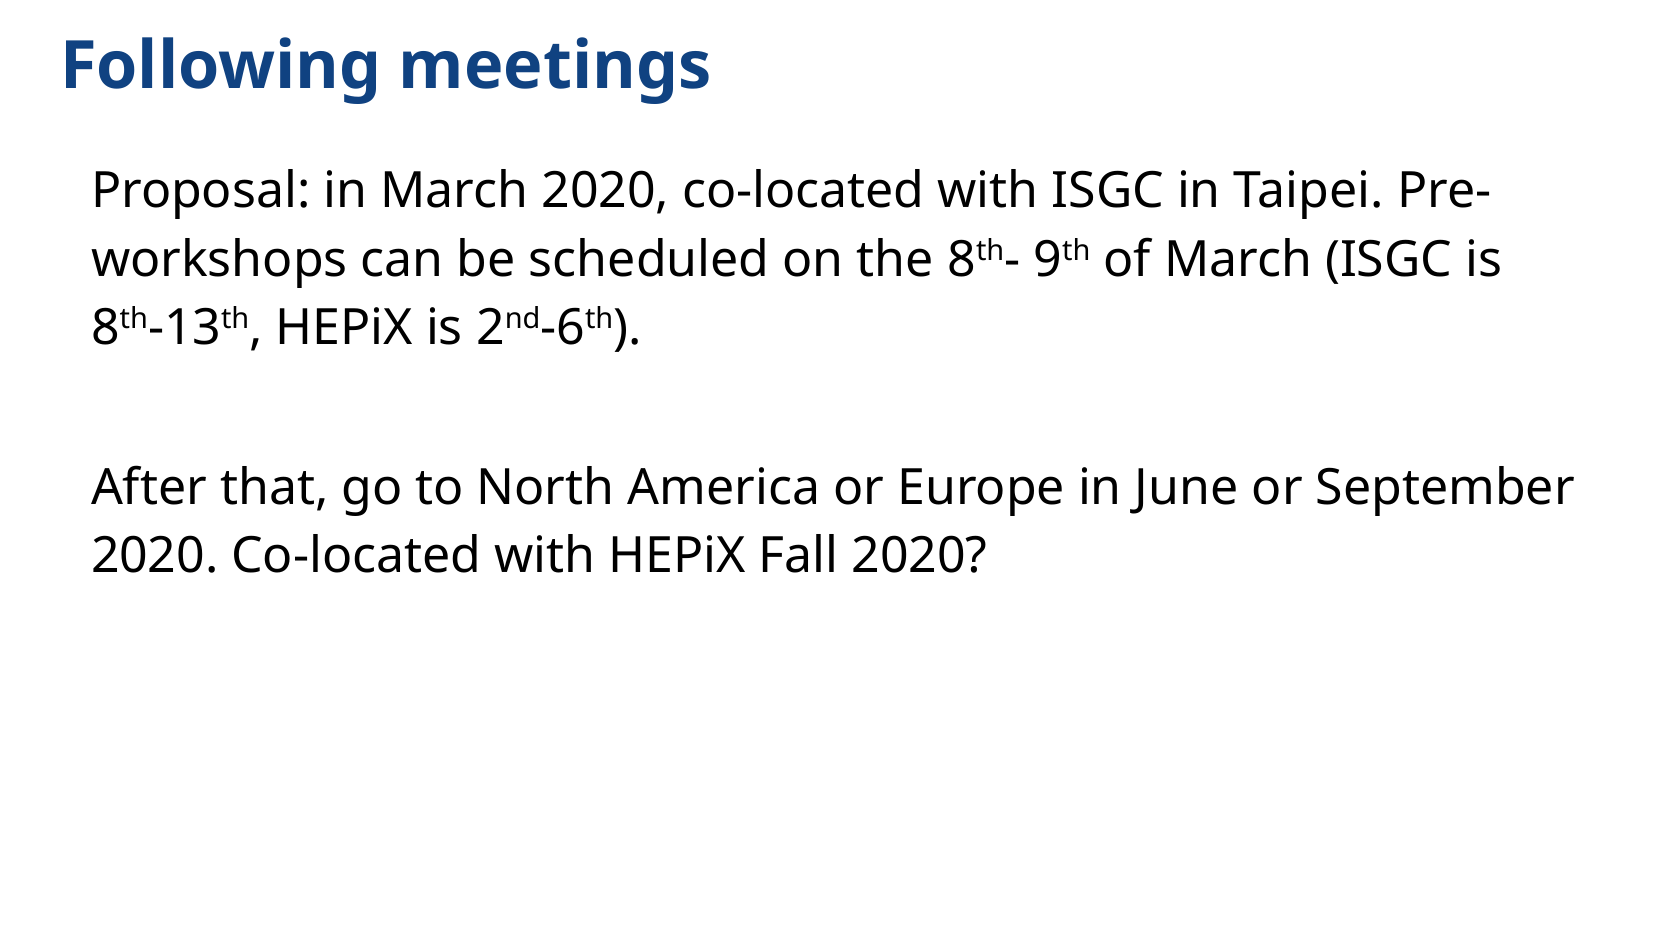

# Following meetings
Proposal: in March 2020, co-located with ISGC in Taipei. Pre-workshops can be scheduled on the 8th- 9th of March (ISGC is 8th-13th, HEPiX is 2nd-6th).
After that, go to North America or Europe in June or September 2020. Co-located with HEPiX Fall 2020?